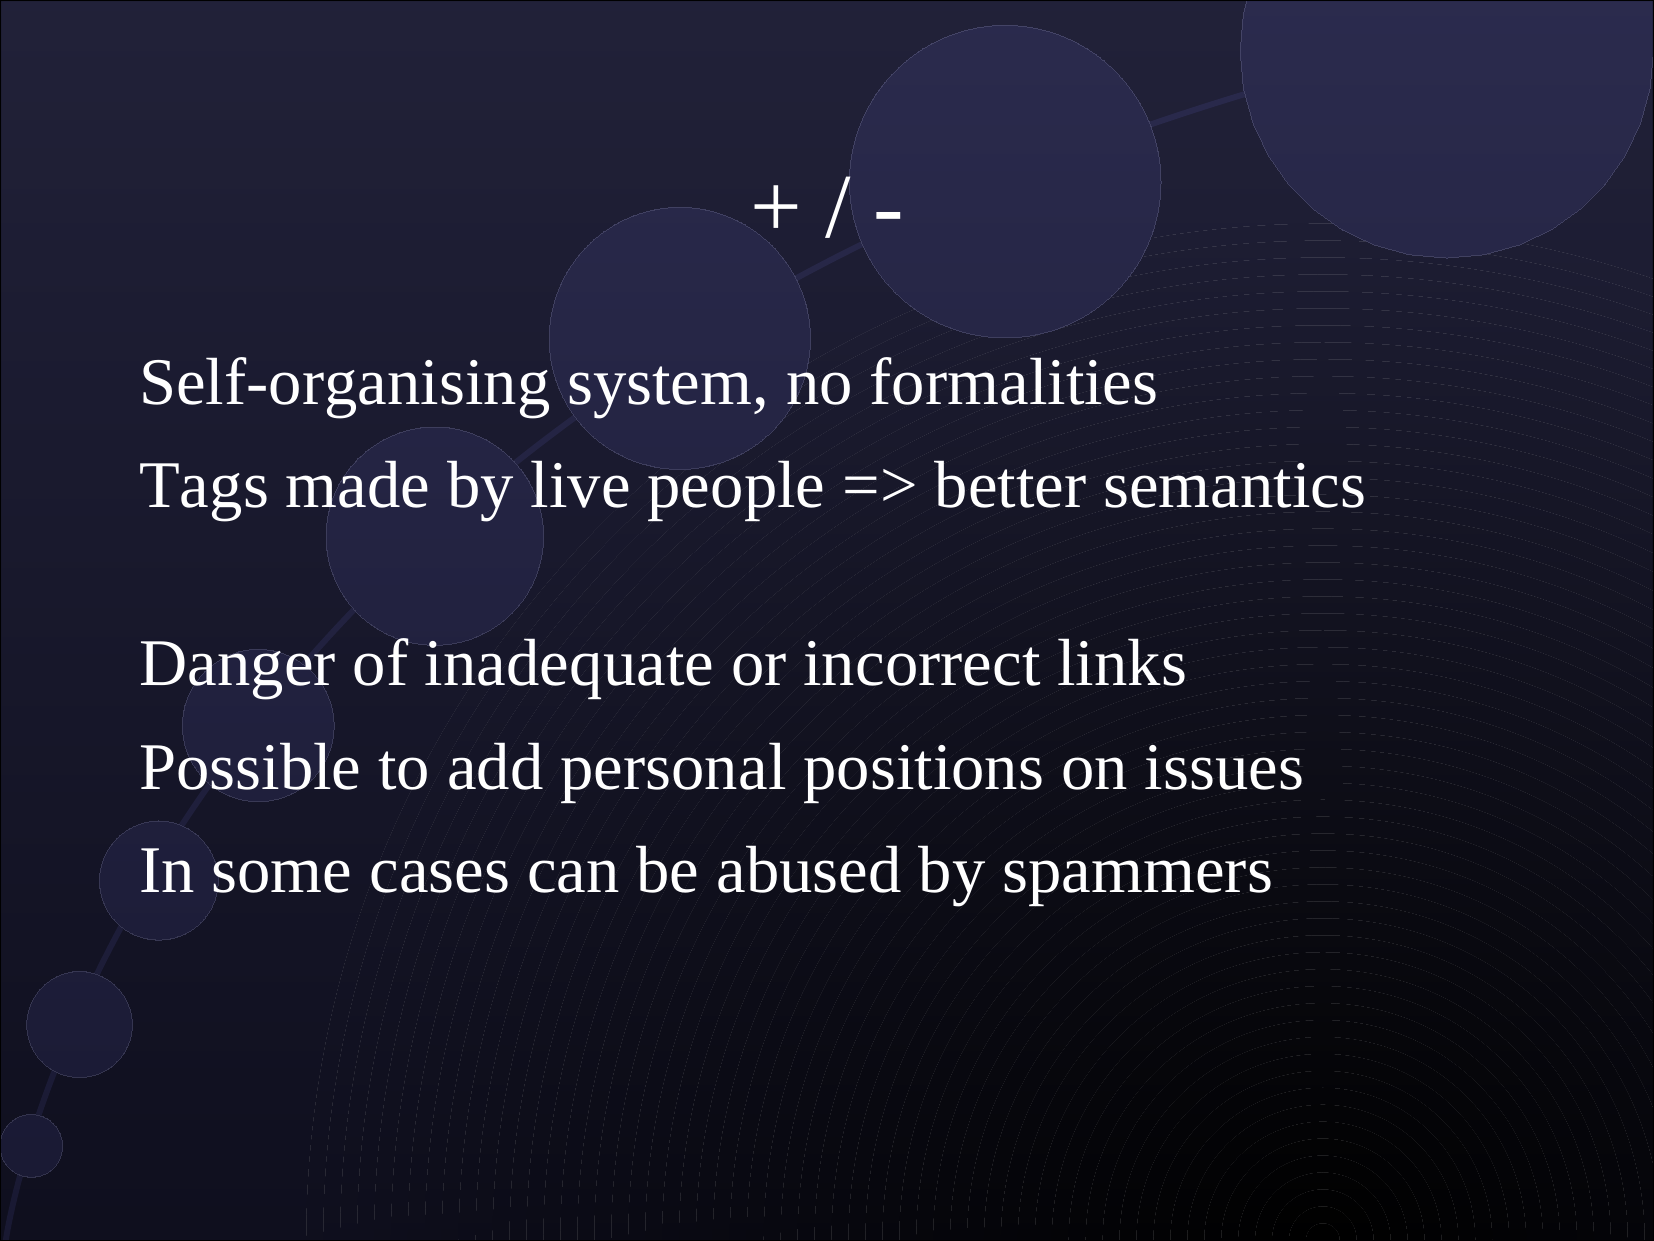

# + / -
Self-organising system, no formalities
Tags made by live people => better semantics
Danger of inadequate or incorrect links
Possible to add personal positions on issues
In some cases can be abused by spammers